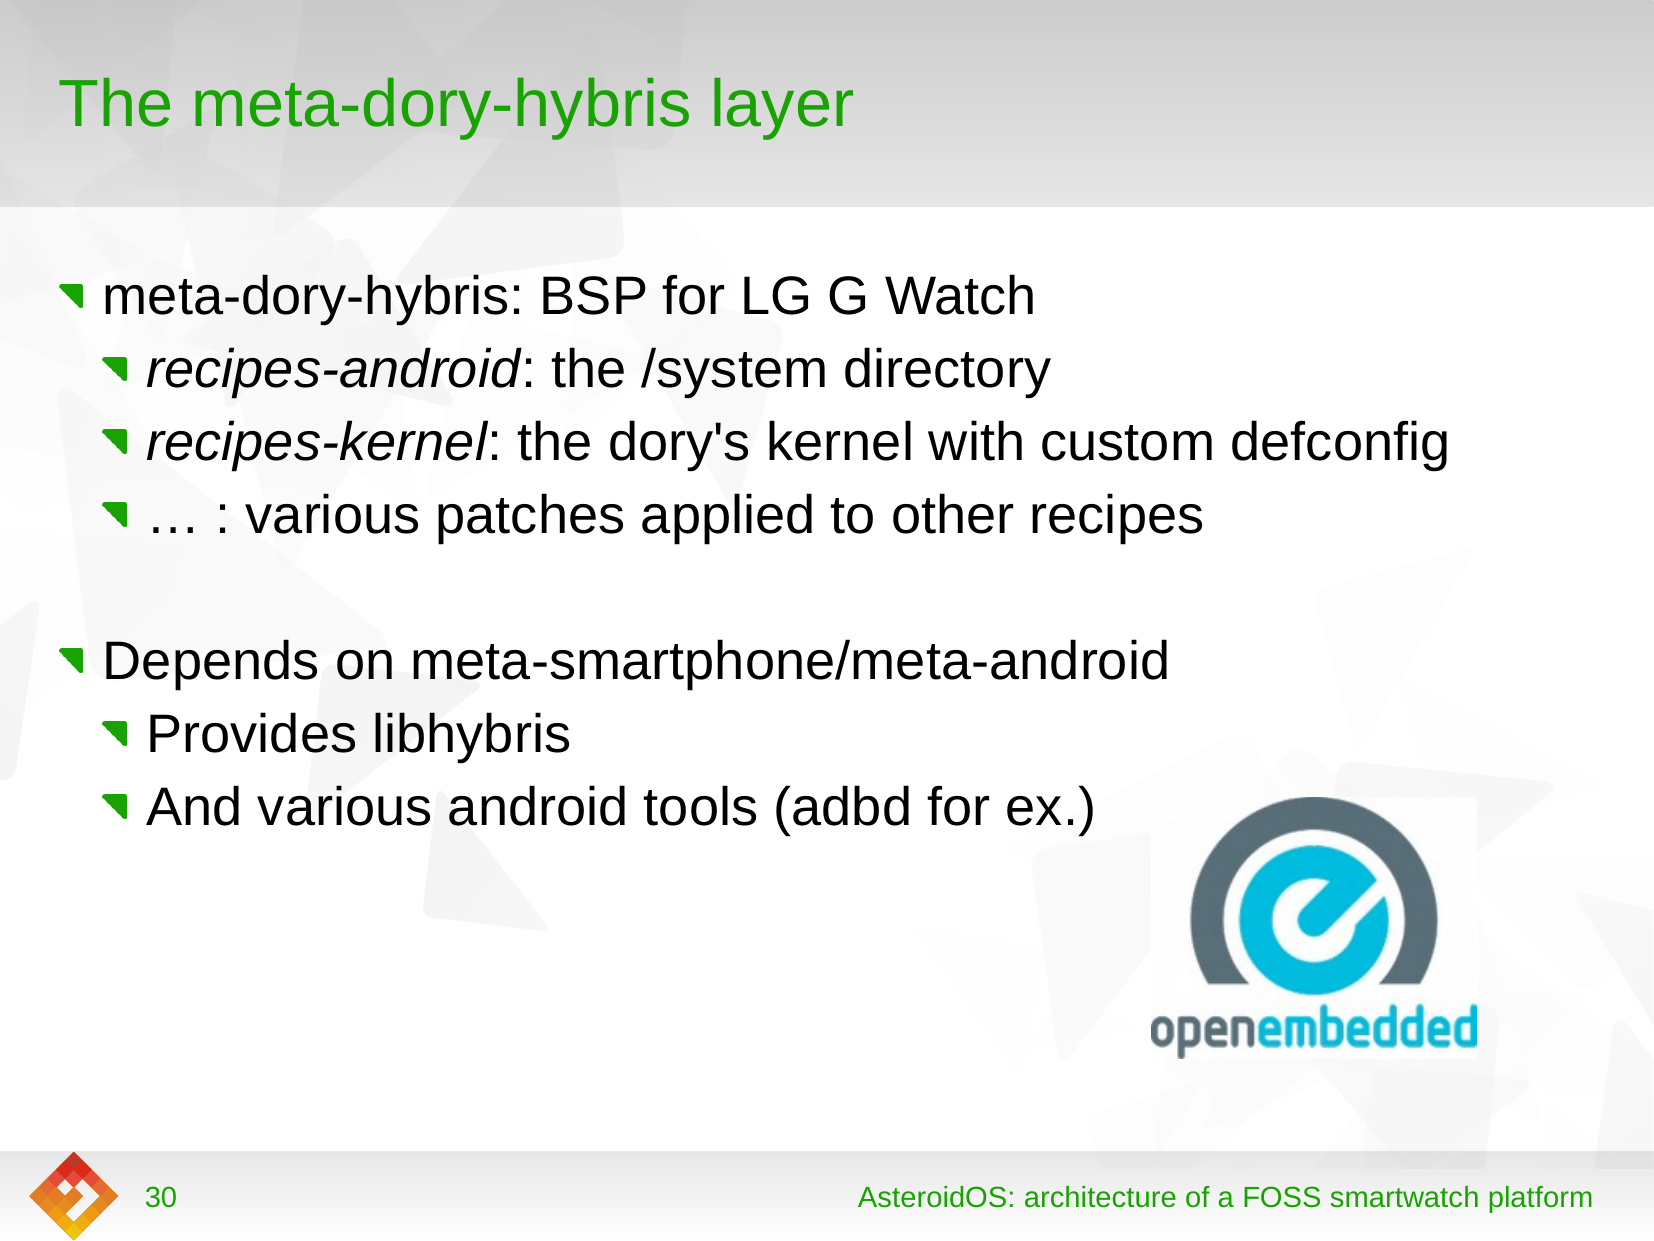

# The meta-dory-hybris layer
meta-dory-hybris: BSP for LG G Watch
recipes-android: the /system directory
recipes-kernel: the dory's kernel with custom defconfig
… : various patches applied to other recipes
Depends on meta-smartphone/meta-android
Provides libhybris
And various android tools (adbd for ex.)
30
AsteroidOS: architecture of a FOSS smartwatch platform